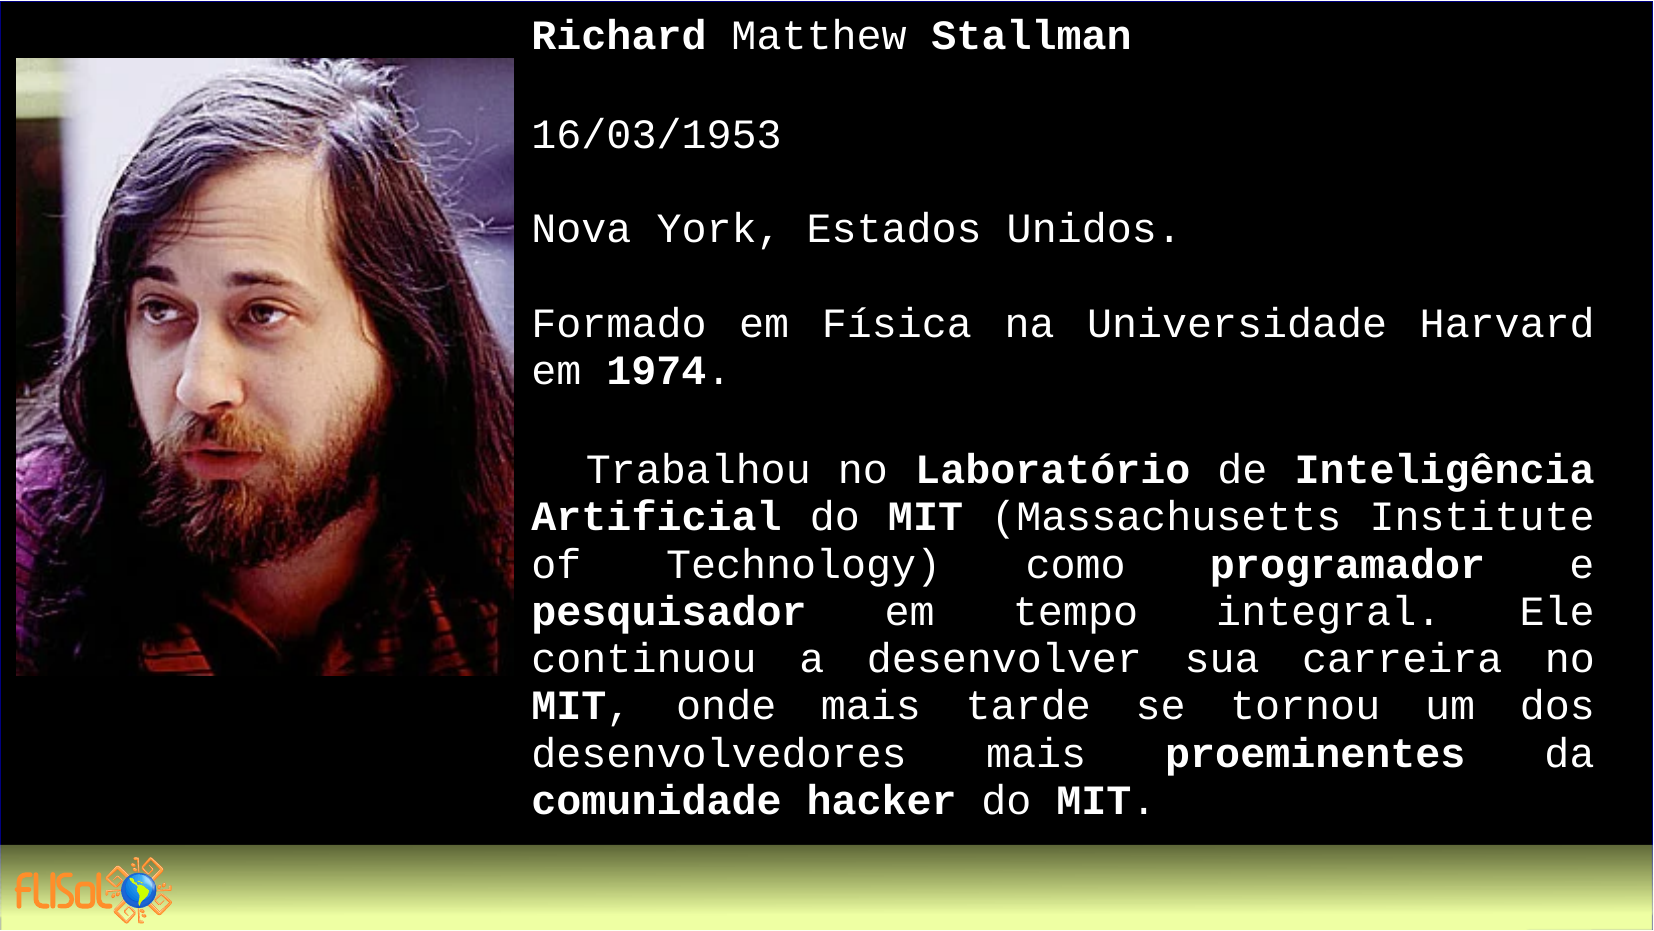

Richard Matthew Stallman
16/03/1953
Nova York, Estados Unidos.
Formado em Física na Universidade Harvard em 1974.
 Trabalhou no Laboratório de Inteligência Artificial do MIT (Massachusetts Institute of Technology) como programador e pesquisador em tempo integral. Ele continuou a desenvolver sua carreira no MIT, onde mais tarde se tornou um dos desenvolvedores mais proeminentes da comunidade hacker do MIT.